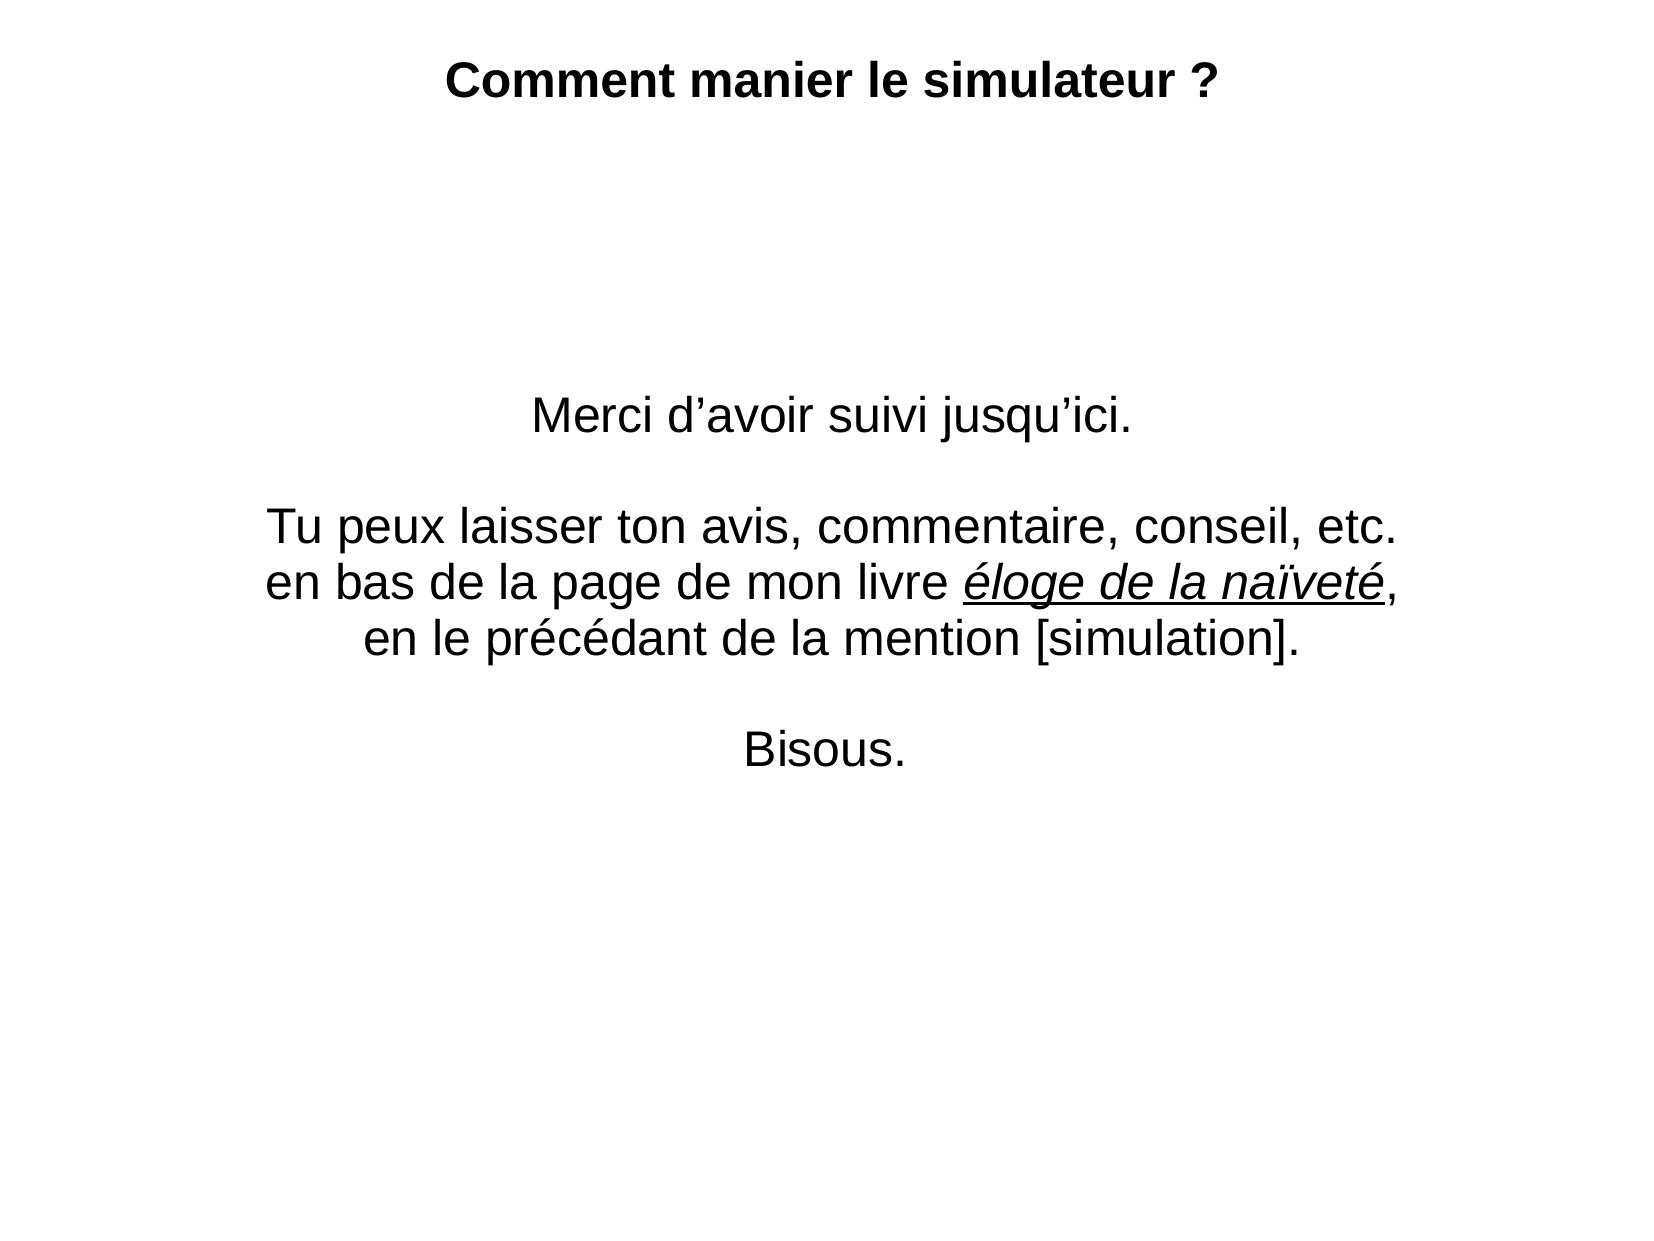

Comment manier le simulateur ?
Merci d’avoir suivi jusqu’ici.
Tu peux laisser ton avis, commentaire, conseil, etc. en bas de la page de mon livre éloge de la naïveté,
en le précédant de la mention [simulation].
Bisous.